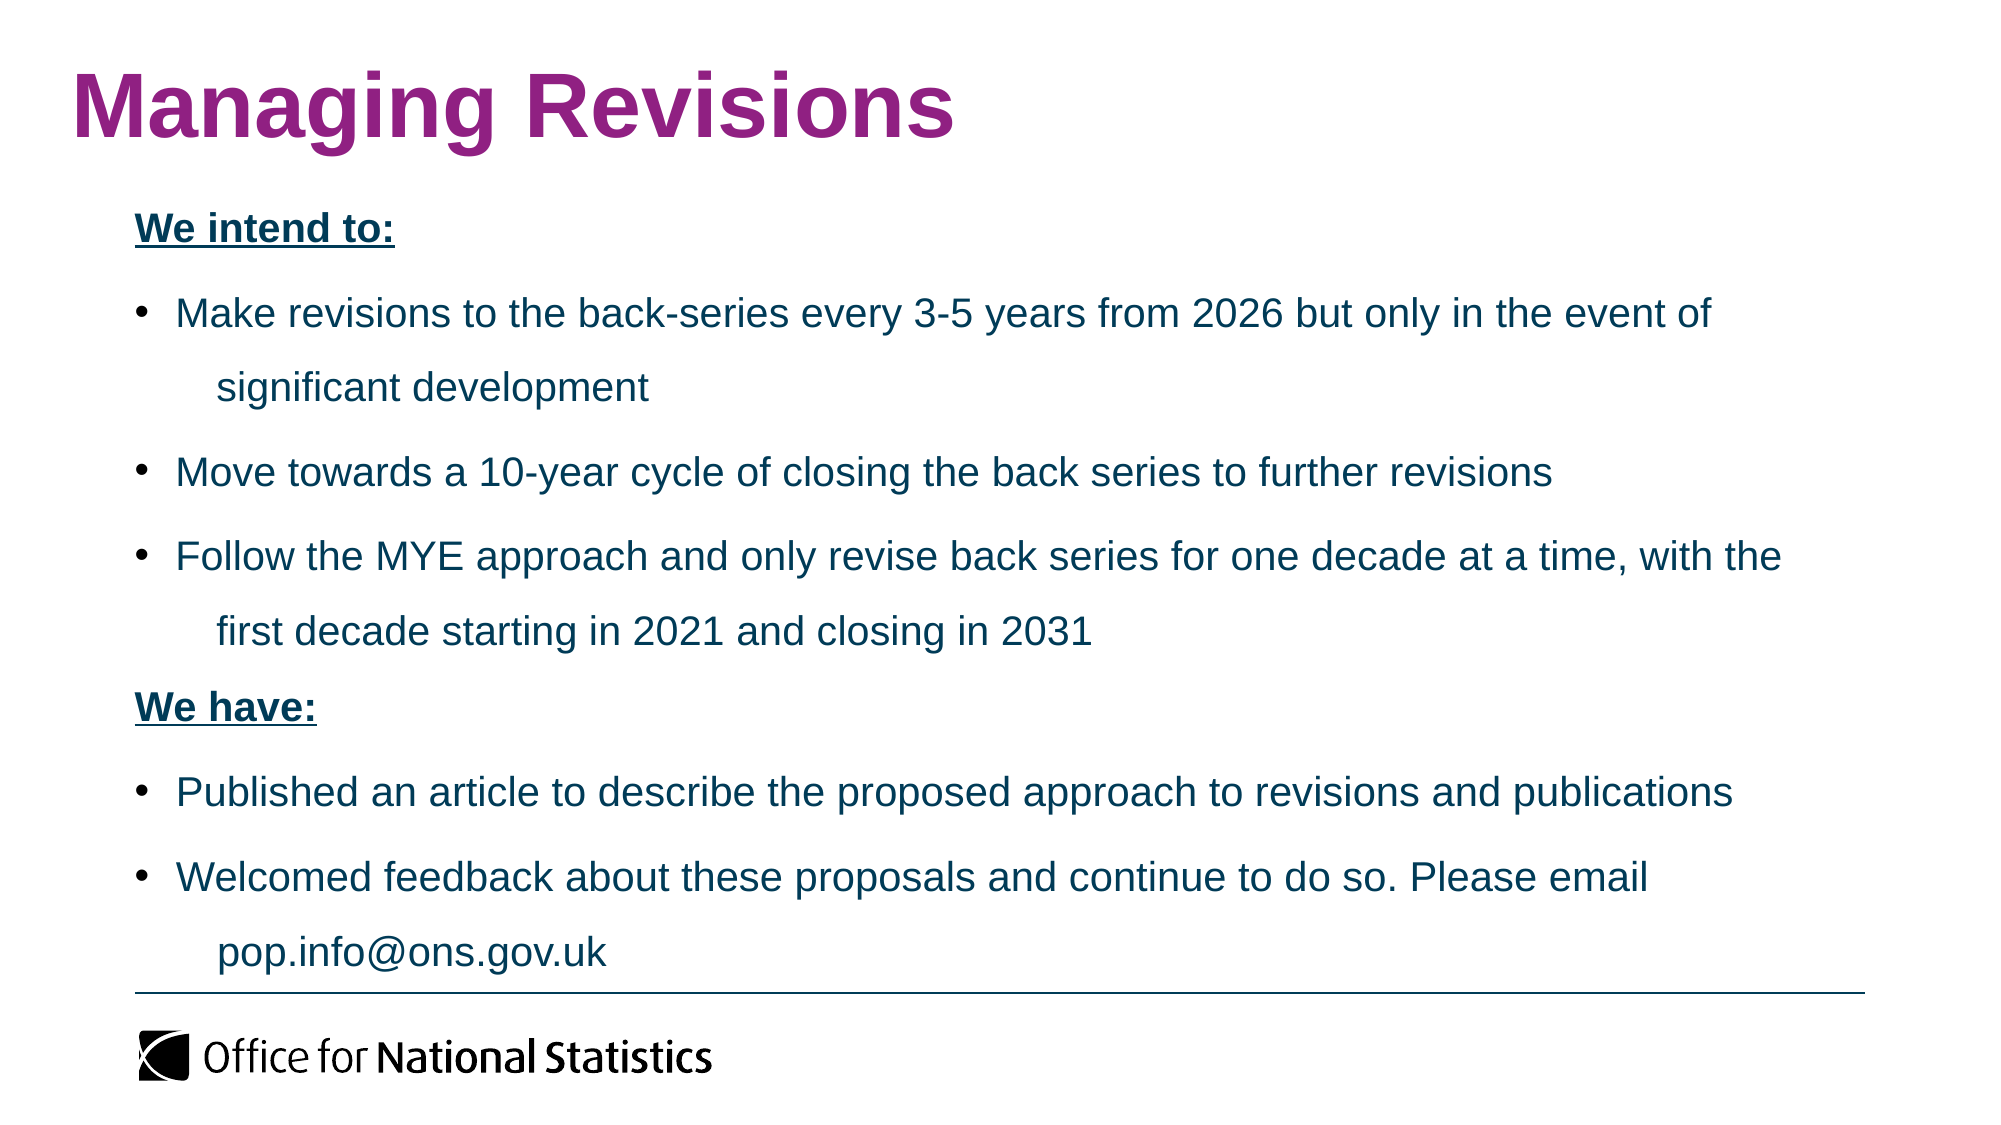

Managing Revisions
# We intend to:
Make revisions to the back-series every 3-5 years from 2026 but only in the event of significant development
Move towards a 10-year cycle of closing the back series to further revisions
Follow the MYE approach and only revise back series for one decade at a time, with the first decade starting in 2021 and closing in 2031
We have:
Published an article to describe the proposed approach to revisions and publications
Welcomed feedback about these proposals and continue to do so. Please email pop.info@ons.gov.uk